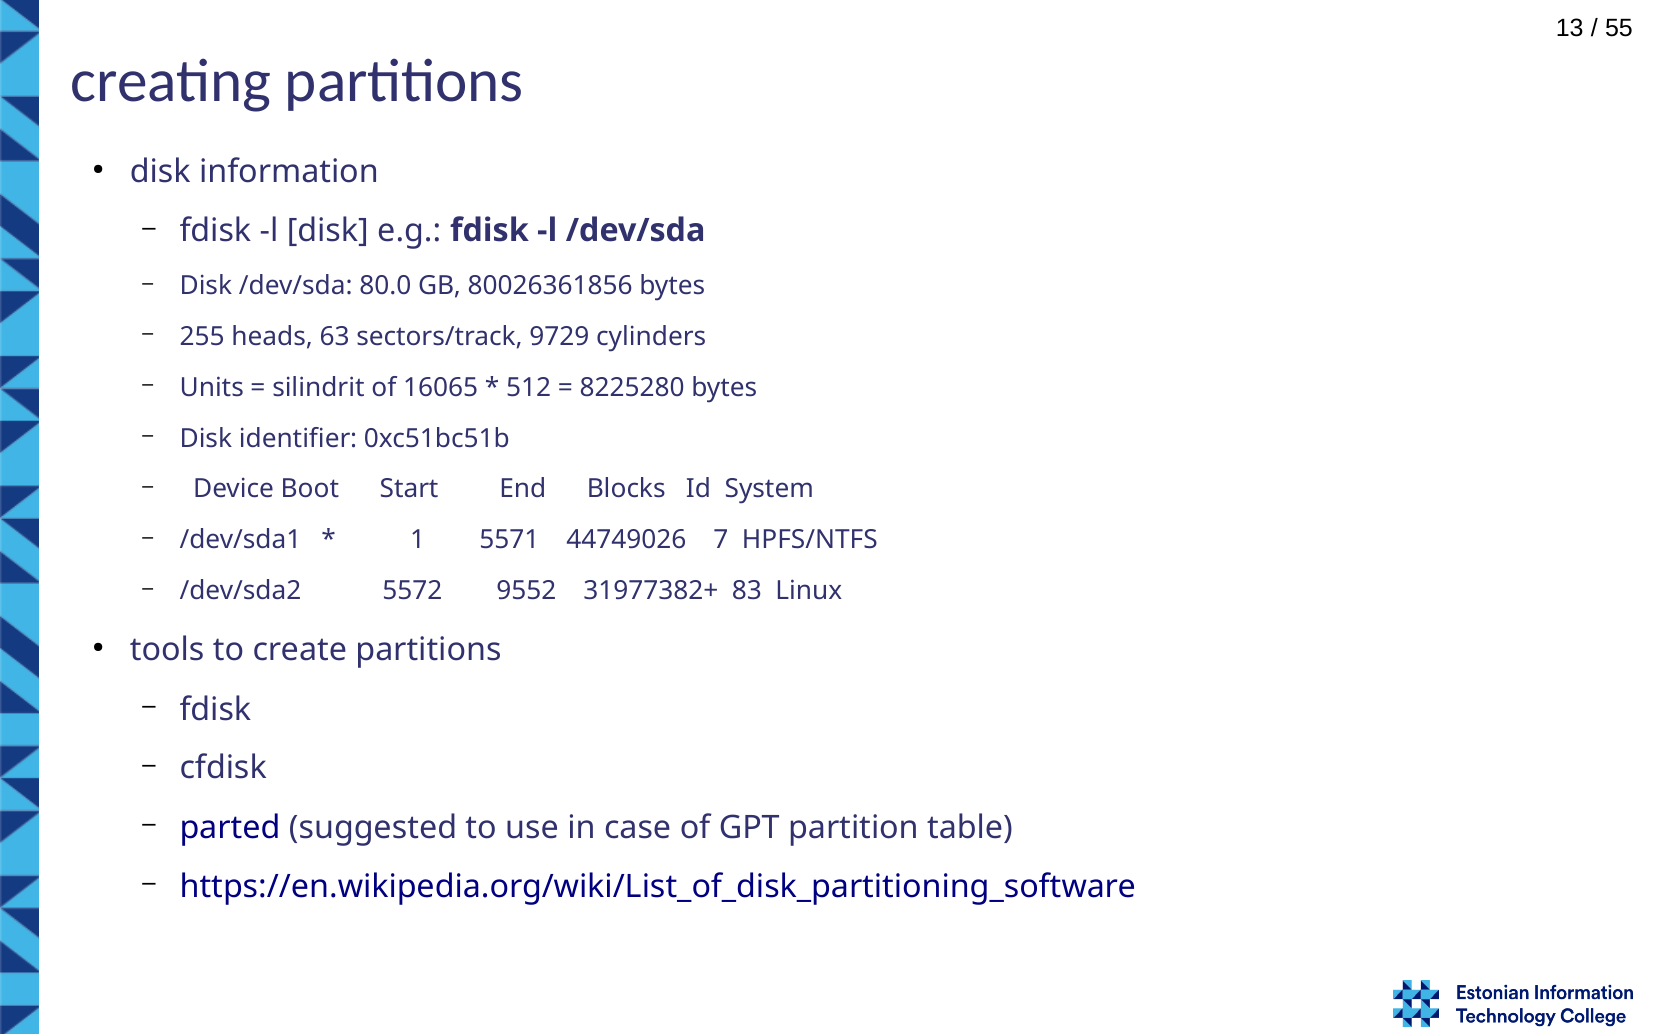

# creating partitions
disk information
fdisk -l [disk] e.g.: fdisk -l /dev/sda
Disk /dev/sda: 80.0 GB, 80026361856 bytes
255 heads, 63 sectors/track, 9729 cylinders
Units = silindrit of 16065 * 512 = 8225280 bytes
Disk identifier: 0xc51bc51b
 Device Boot Start End Blocks Id System
/dev/sda1 * 1 5571 44749026 7 HPFS/NTFS
/dev/sda2 5572 9552 31977382+ 83 Linux
tools to create partitions
fdisk
cfdisk
parted (suggested to use in case of GPT partition table)
https://en.wikipedia.org/wiki/List_of_disk_partitioning_software